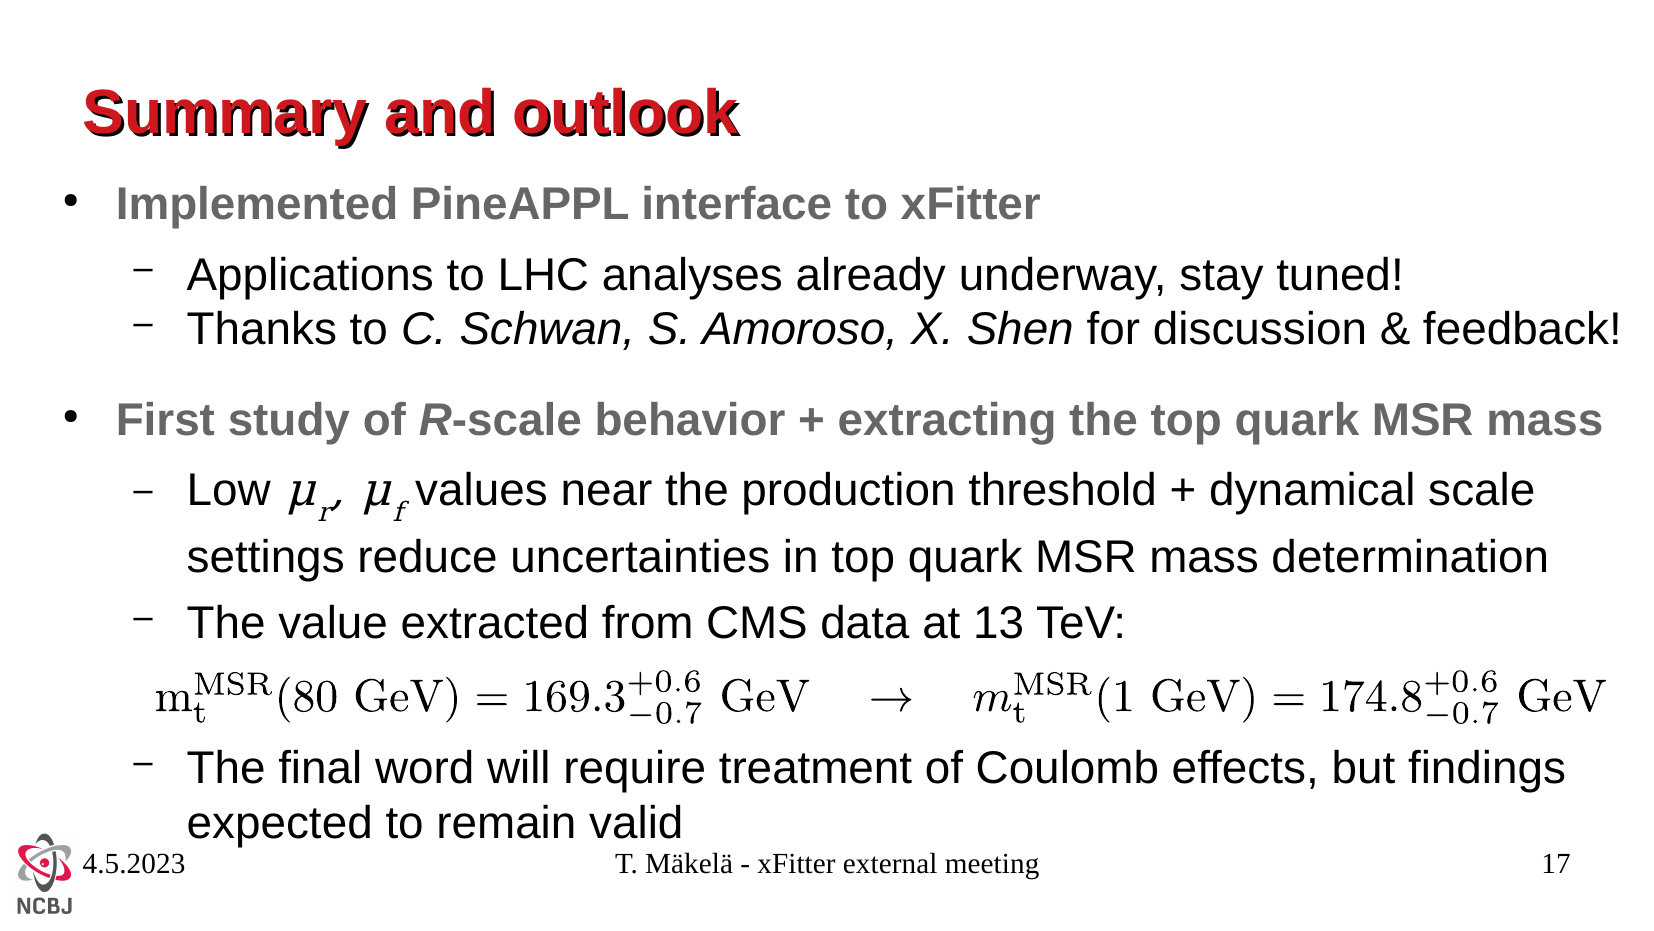

# Summary and outlook
Implemented PineAPPL interface to xFitter
Applications to LHC analyses already underway, stay tuned!
Thanks to C. Schwan, S. Amoroso, X. Shen for discussion & feedback!
First study of R-scale behavior + extracting the top quark MSR mass
Low μr, μf values near the production threshold + dynamical scale settings reduce uncertainties in top quark MSR mass determination
The value extracted from CMS data at 13 TeV:
The final word will require treatment of Coulomb effects, but findings expected to remain valid
4.5.2023
T. Mäkelä - xFitter external meeting
17